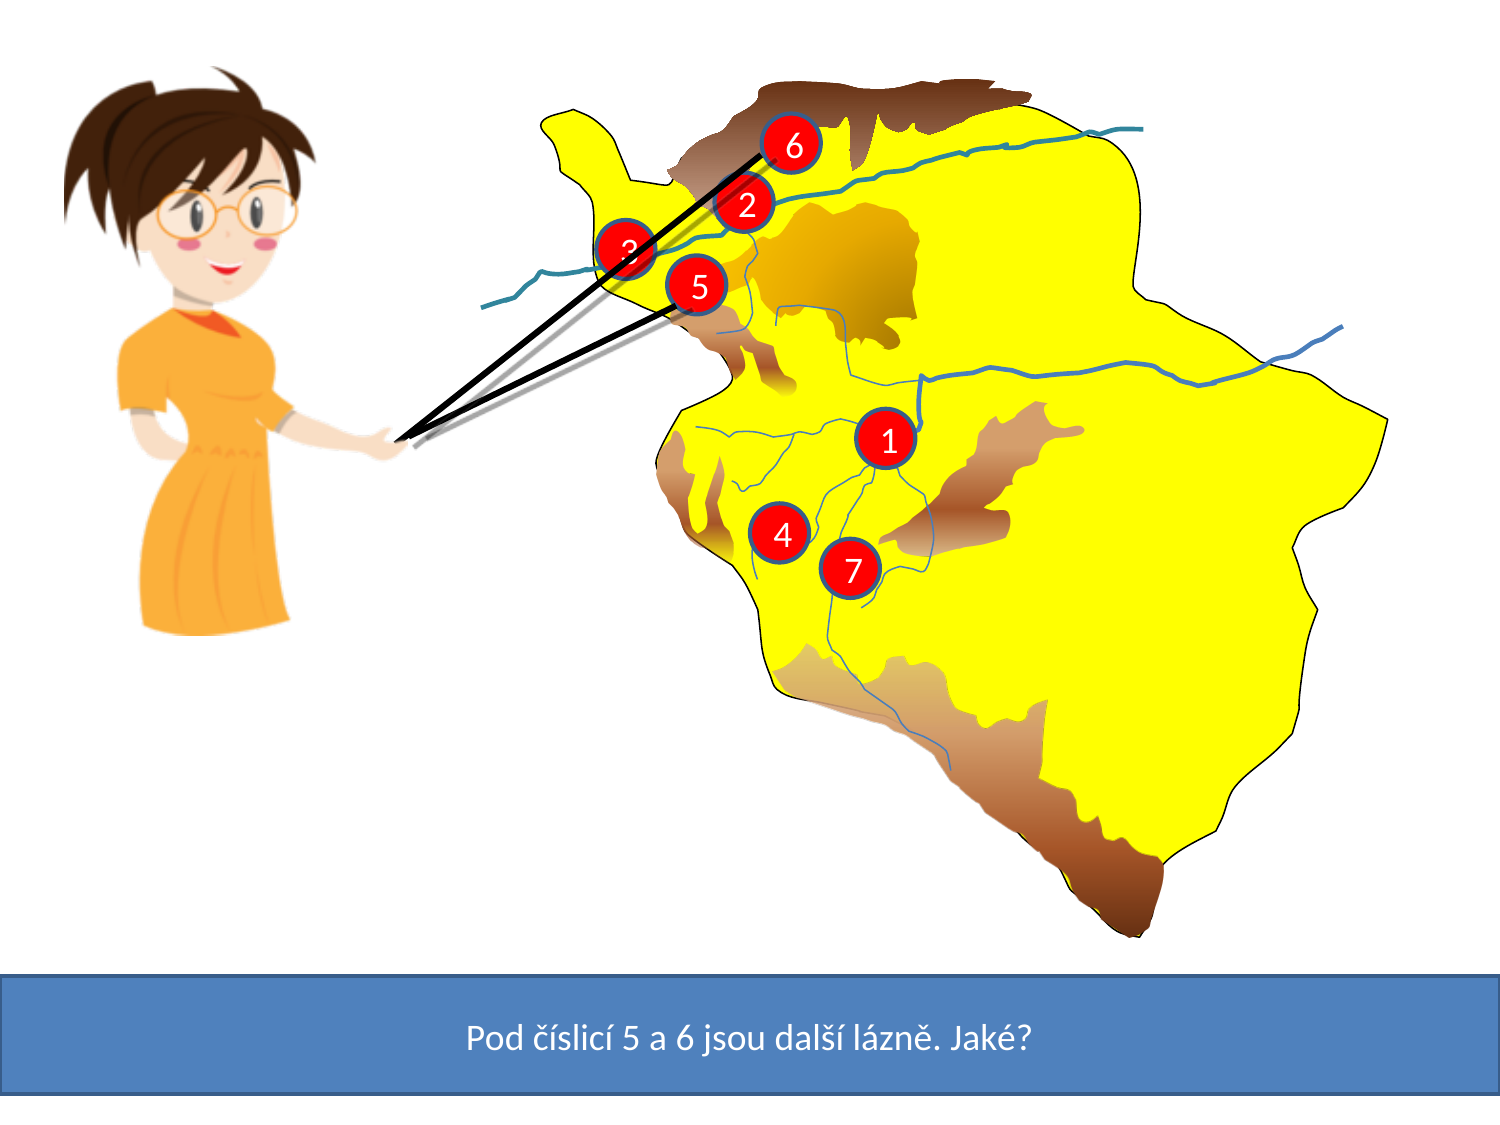

6
2
3
5
1
4
7
Pod číslicí 5 a 6 jsou další lázně. Jaké?